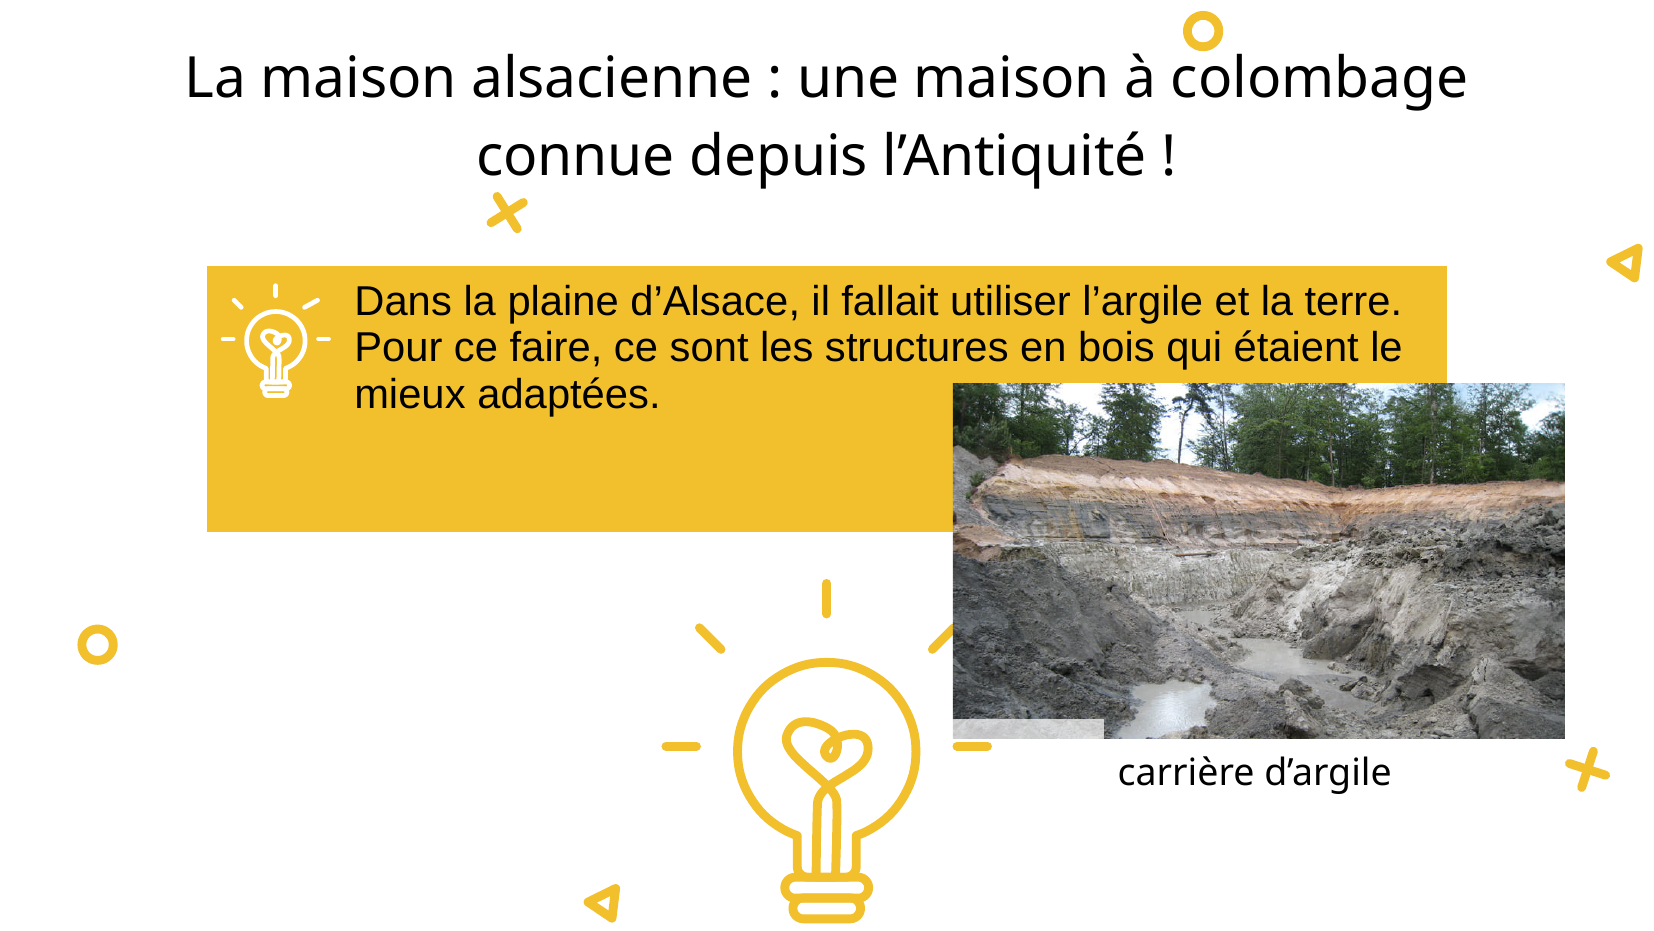

# La maison alsacienne : une maison à colombage connue depuis l’Antiquité !
Dans la plaine d’Alsace, il fallait utiliser l’argile et la terre. Pour ce faire, ce sont les structures en bois qui étaient le mieux adaptées.
carrière d’argile